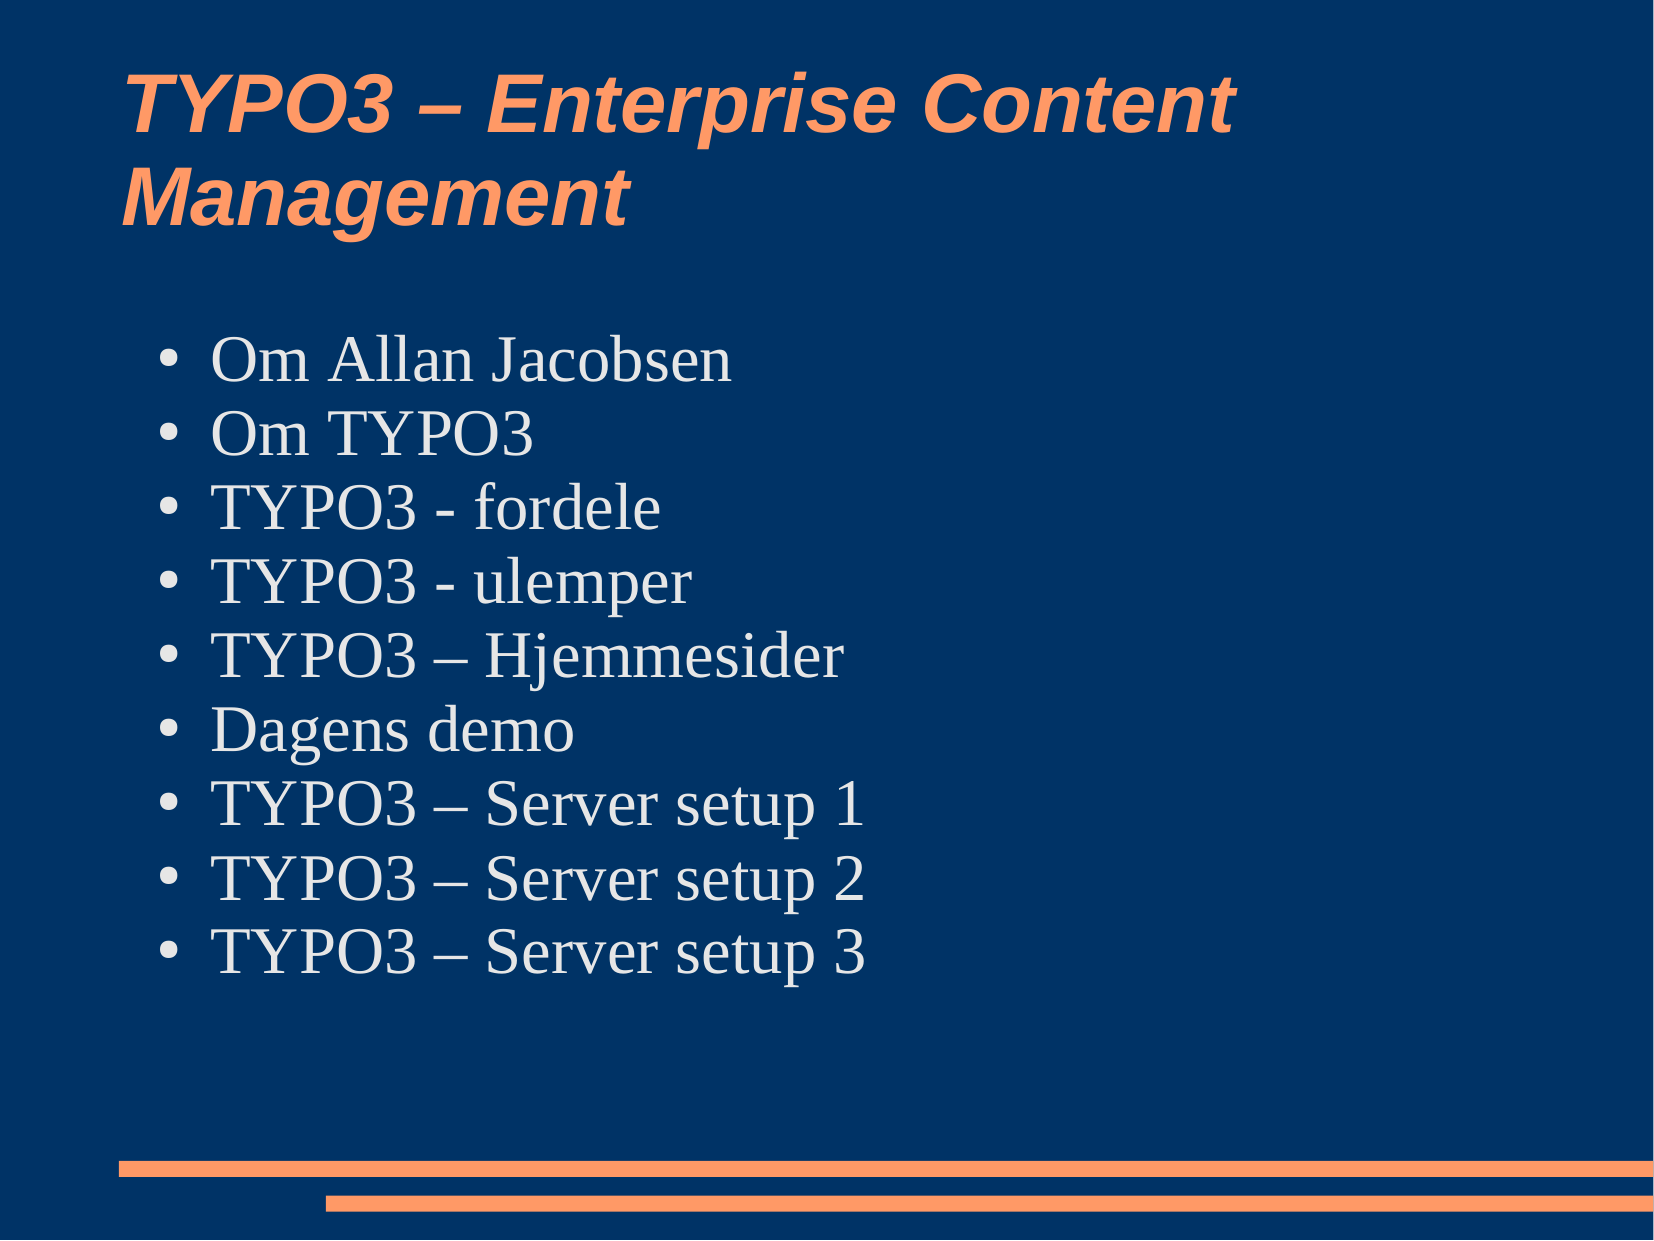

# TYPO3 – Enterprise Content Management
Om Allan Jacobsen
Om TYPO3
TYPO3 - fordele
TYPO3 - ulemper
TYPO3 – Hjemmesider
Dagens demo
TYPO3 – Server setup 1
TYPO3 – Server setup 2
TYPO3 – Server setup 3